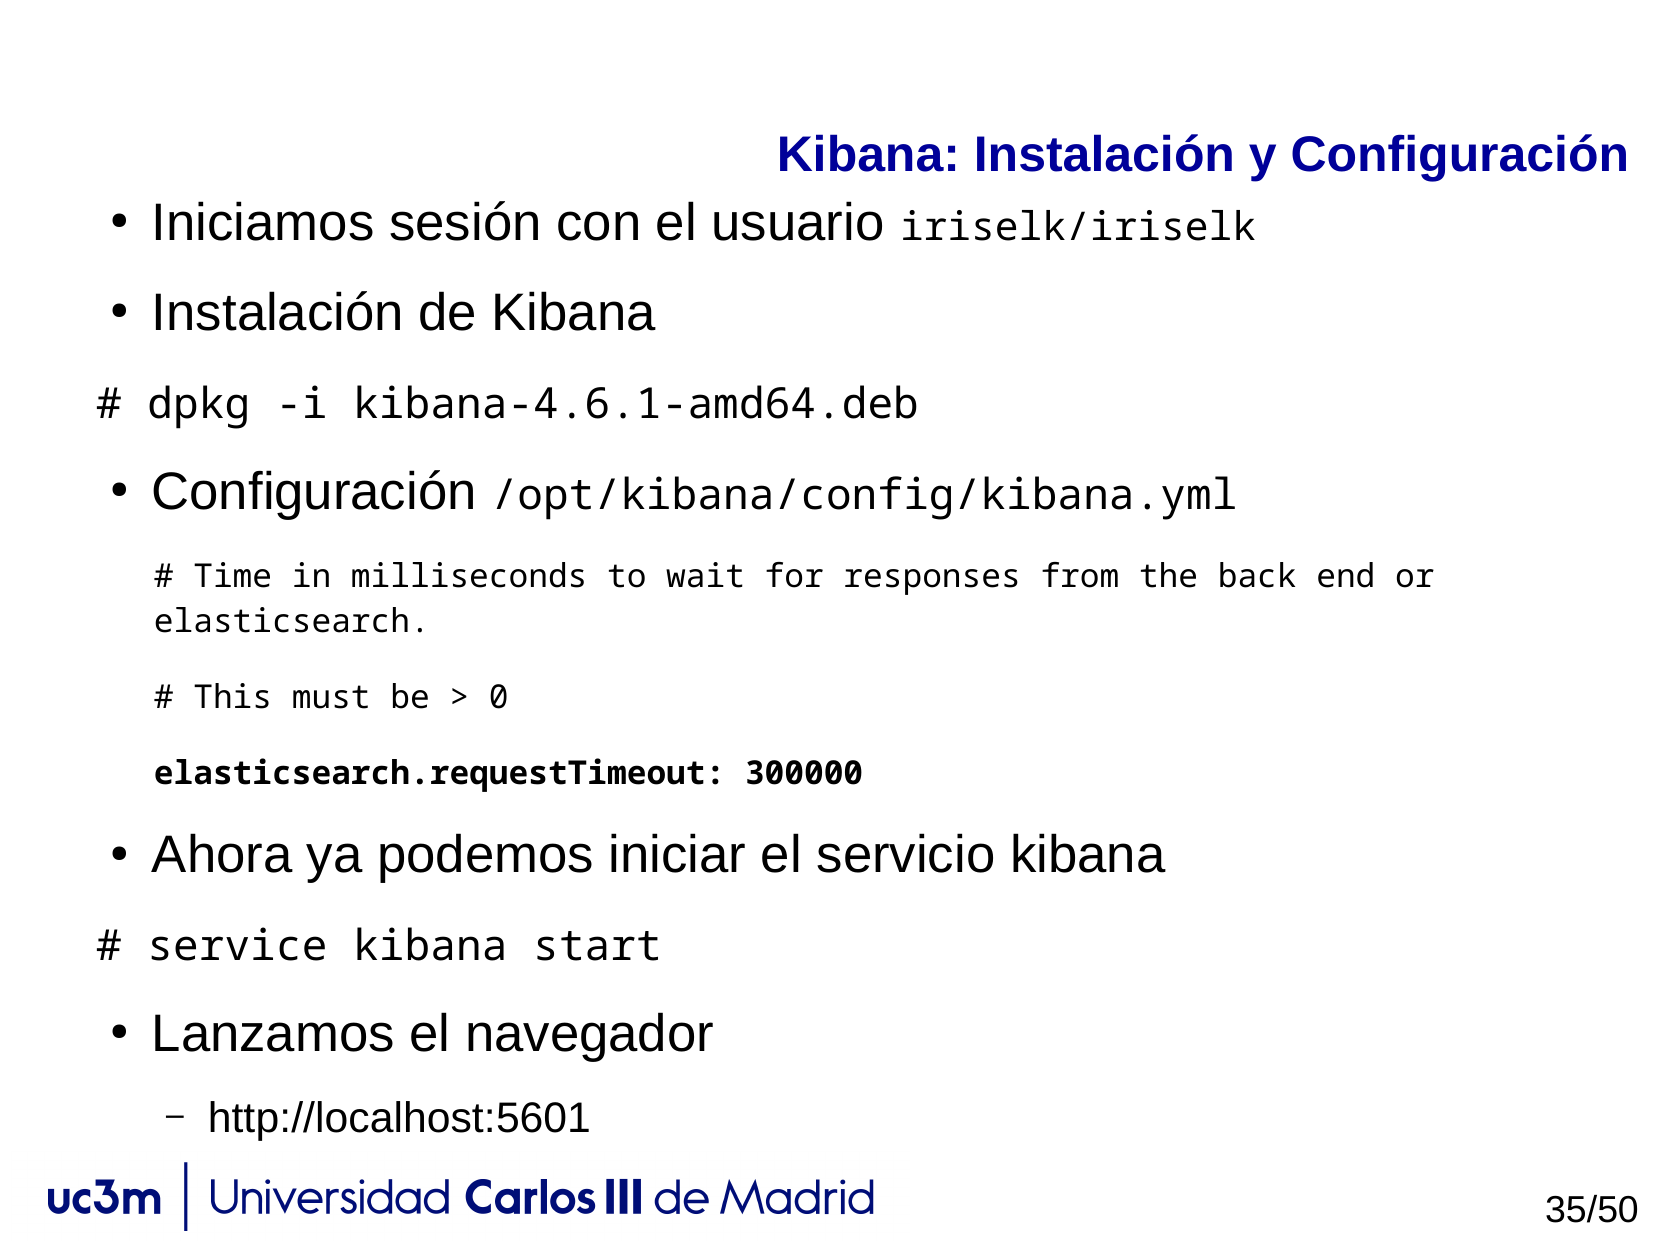

# Kibana: Instalación y Configuración
Iniciamos sesión con el usuario iriselk/iriselk
Instalación de Kibana
# dpkg -i kibana-4.6.1-amd64.deb
Configuración /opt/kibana/config/kibana.yml
# Time in milliseconds to wait for responses from the back end or elasticsearch.
# This must be > 0
elasticsearch.requestTimeout: 300000
Ahora ya podemos iniciar el servicio kibana
# service kibana start
Lanzamos el navegador
http://localhost:5601